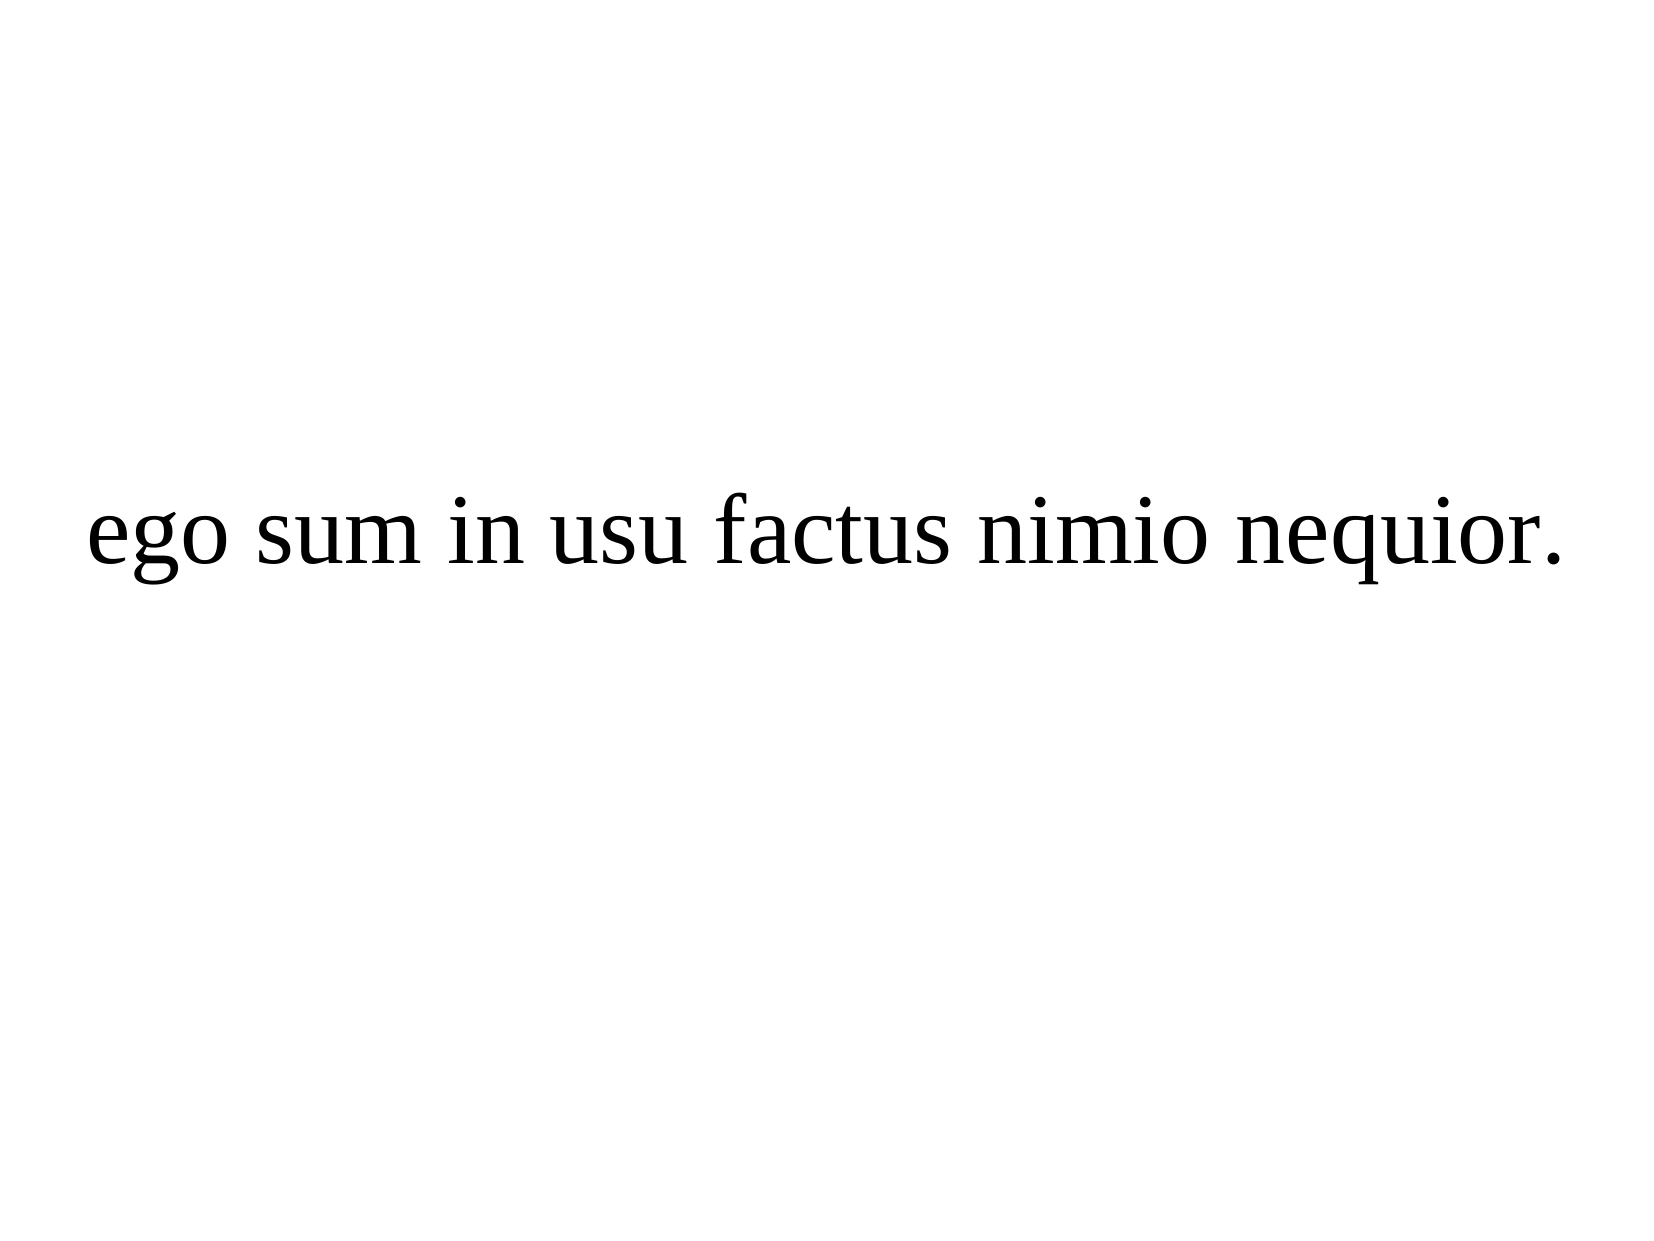

ego sum in usu factus nimio nequior.